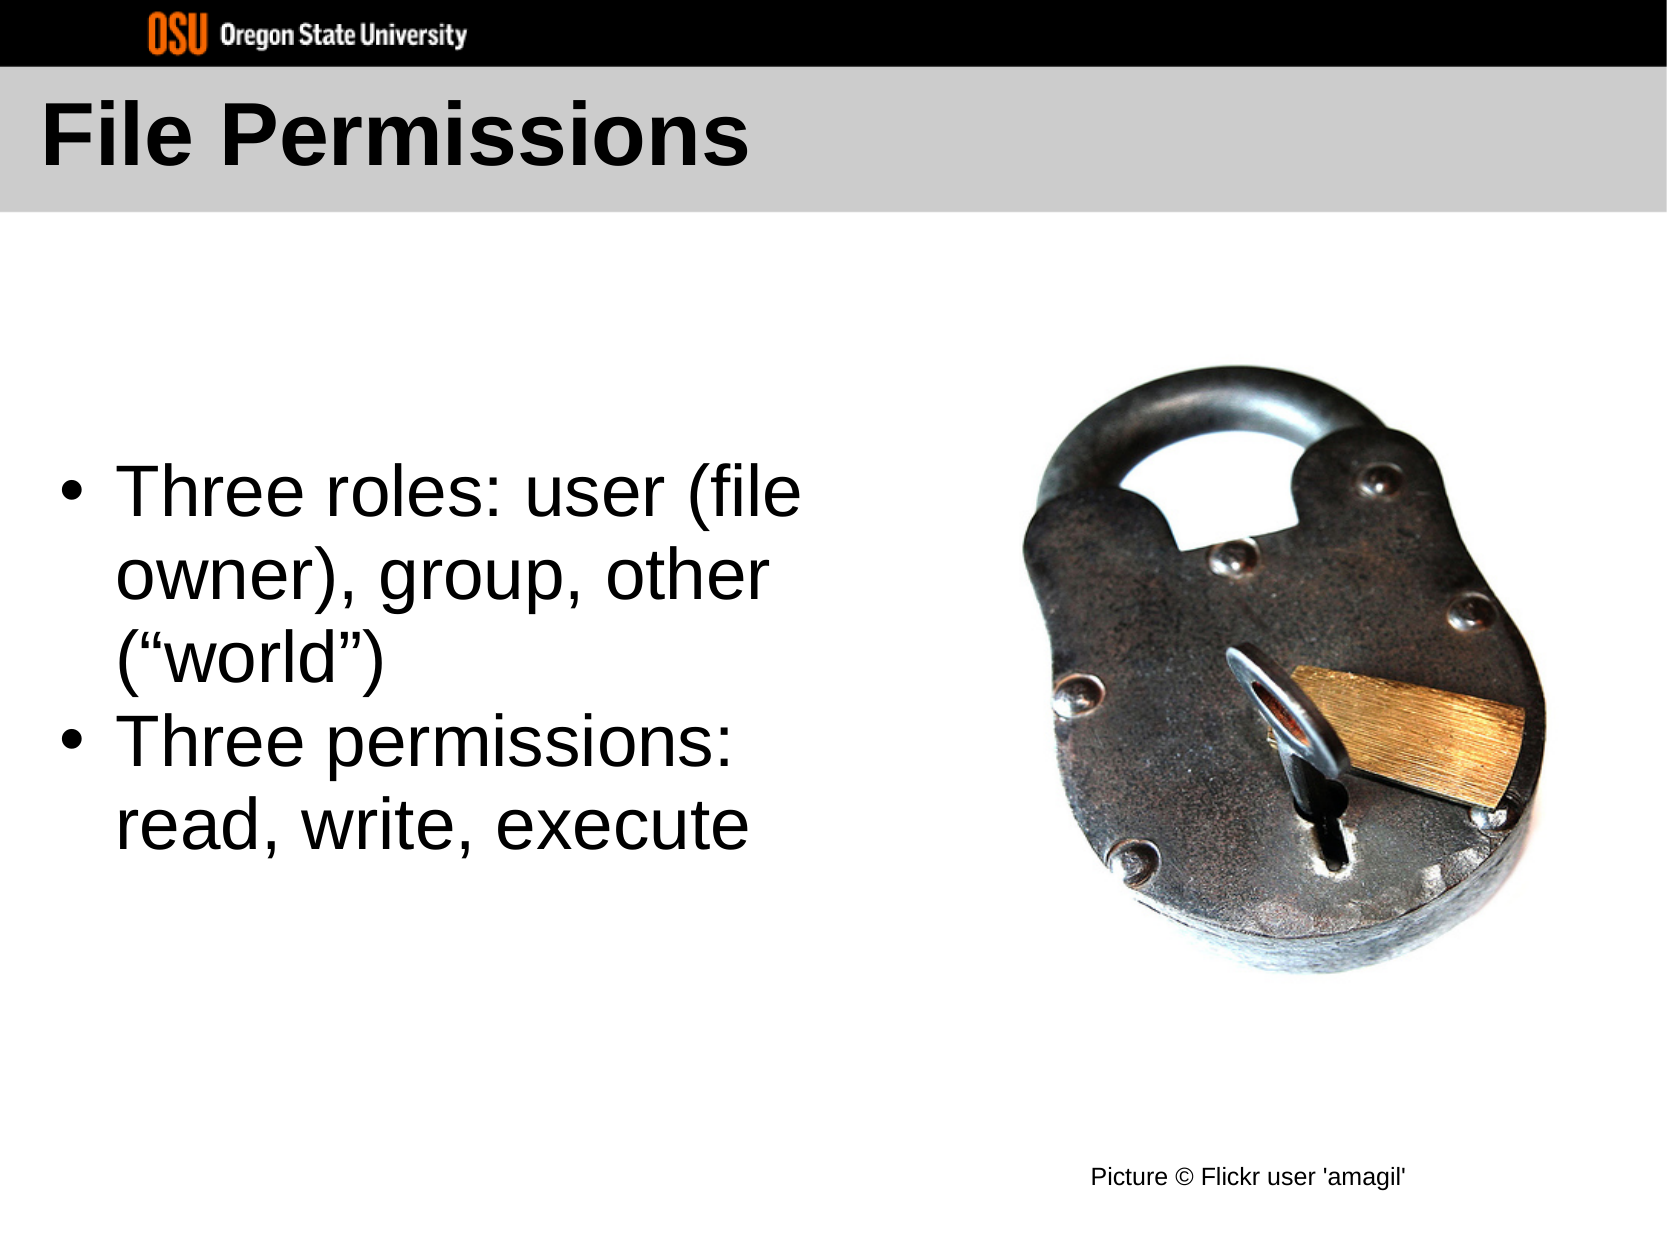

# File Permissions
Three roles: user (file owner), group, other (“world”)
Three permissions: read, write, execute
Picture © Flickr user 'amagil'